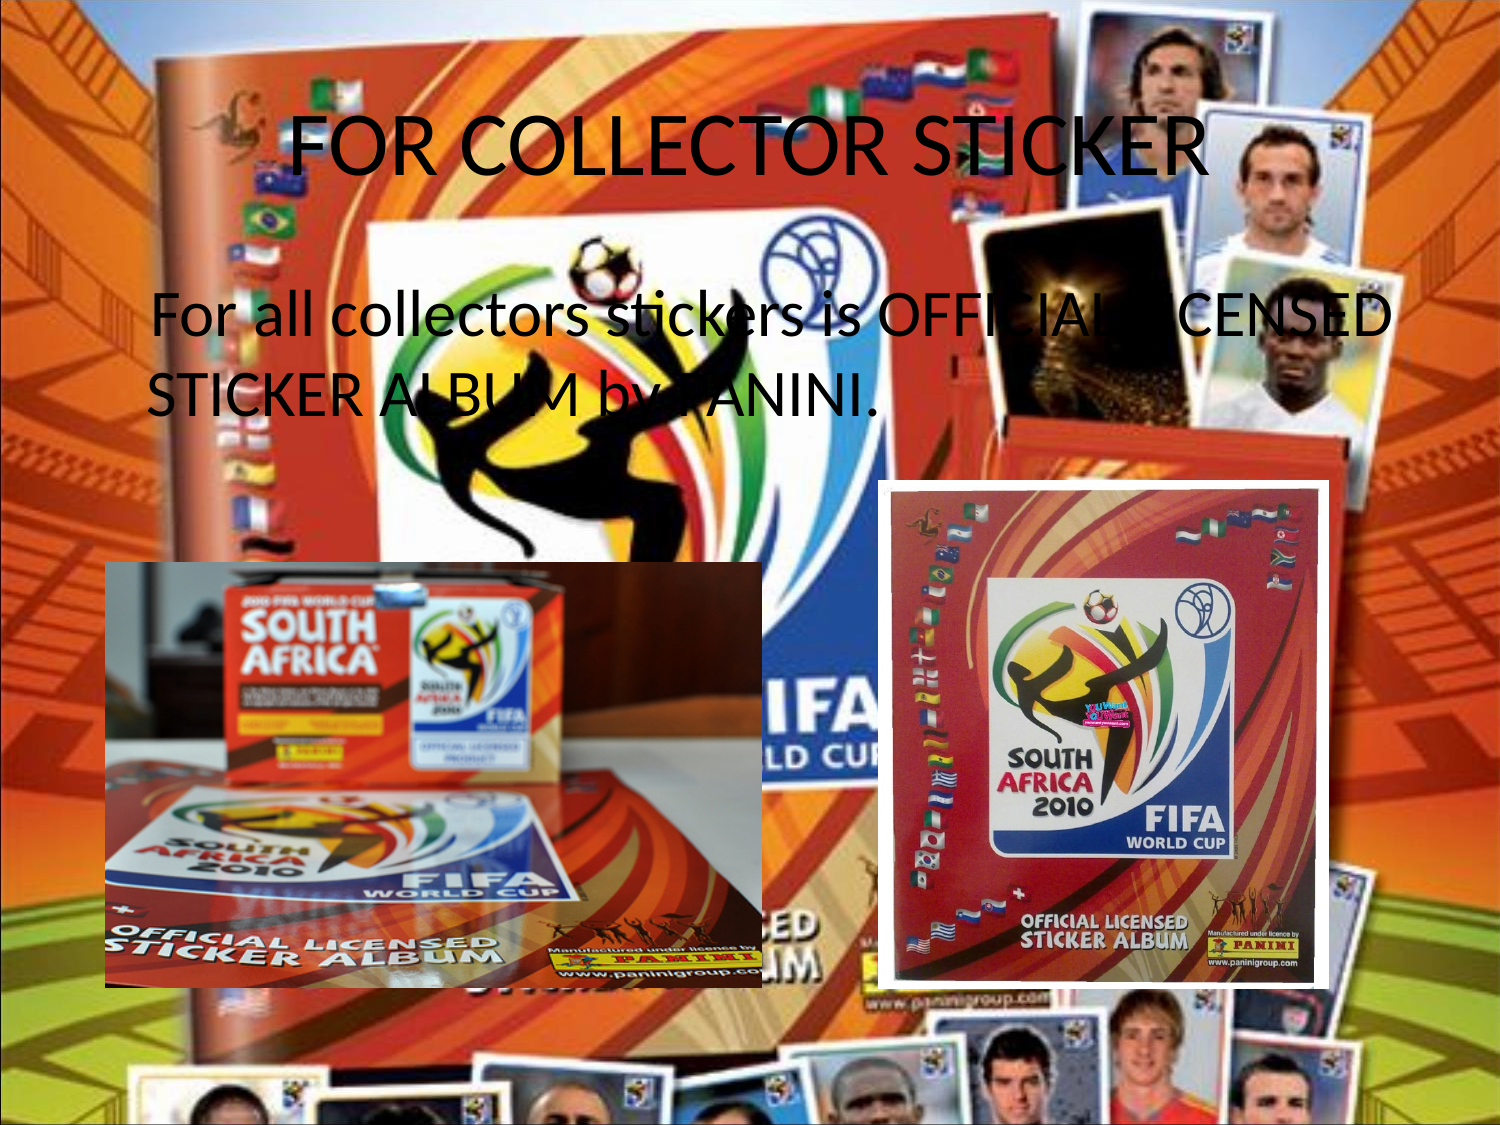

# FOR COLLECTOR STICKER
 For all collectors stickers is OFFICIAL LICENSED STICKER ALBUM by PANINI.